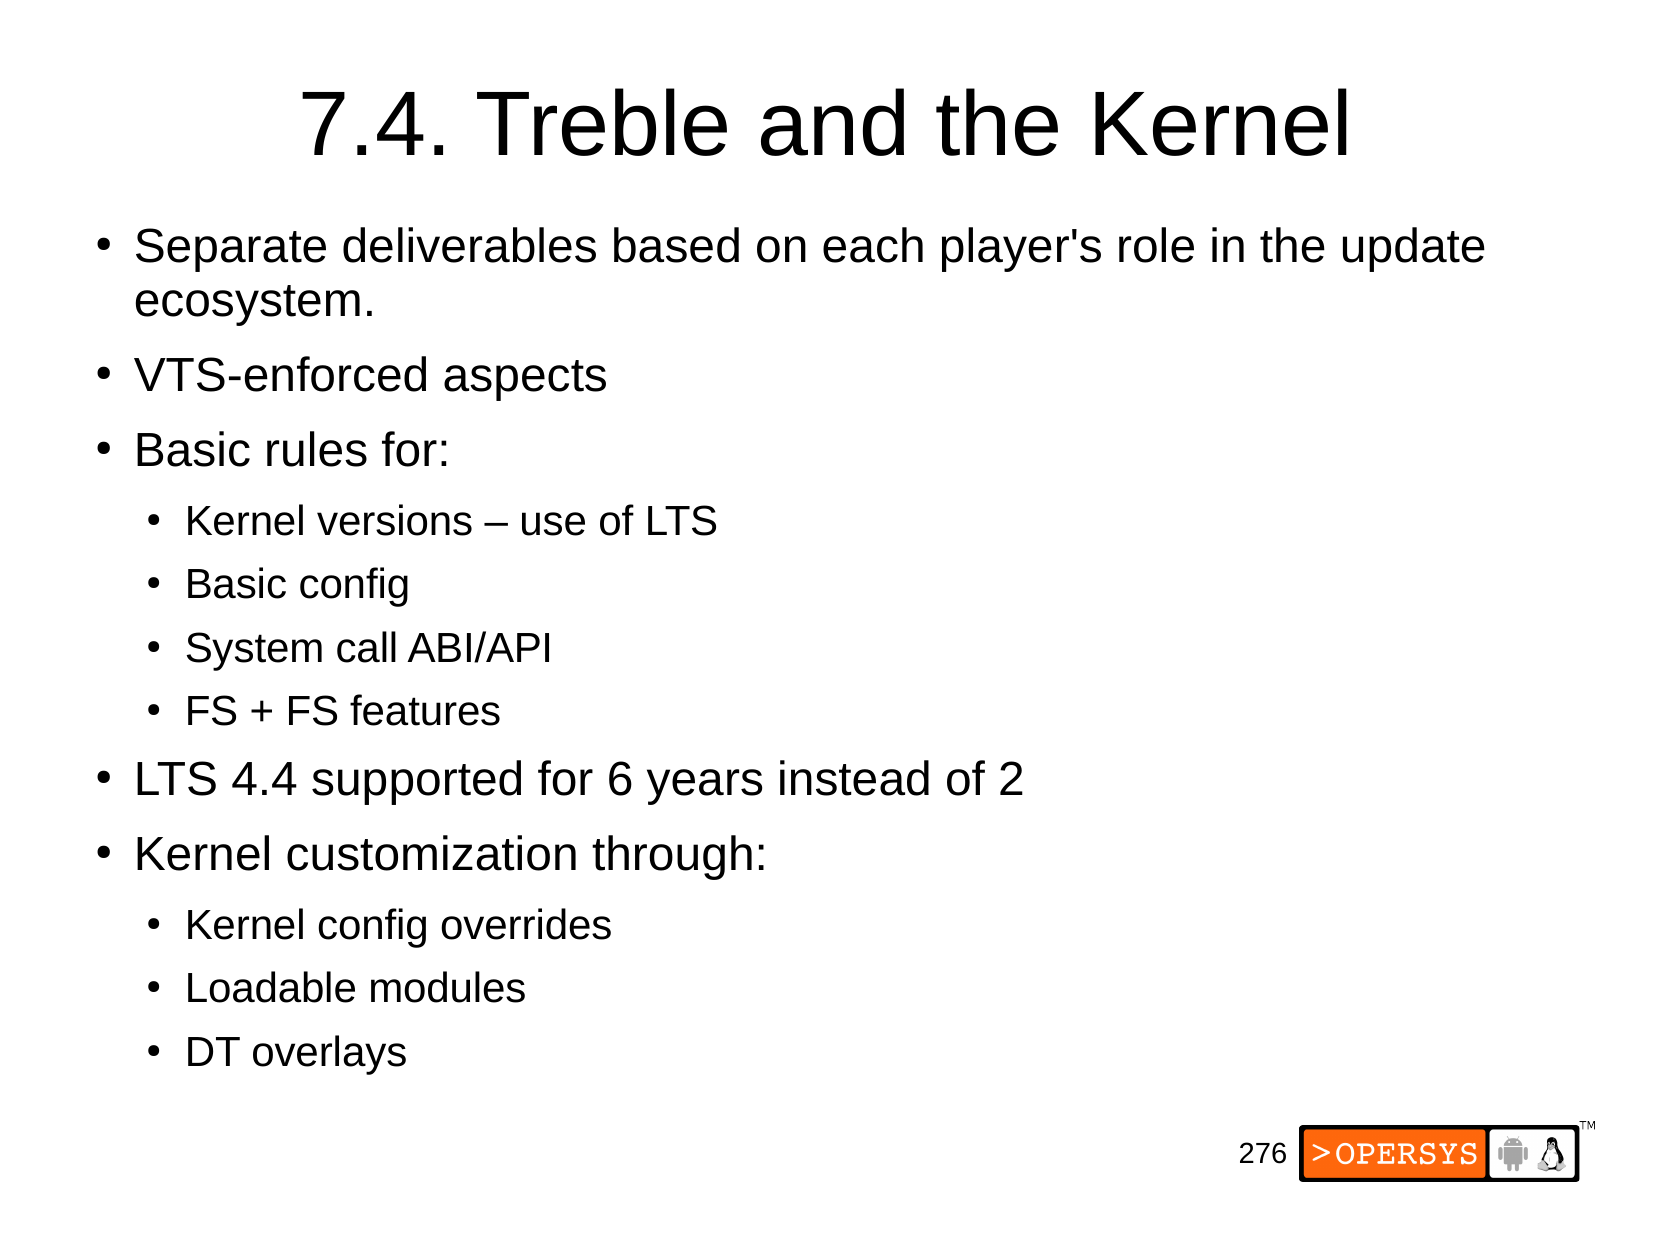

# 7.4. Treble and the Kernel
Separate deliverables based on each player's role in the update ecosystem.
VTS-enforced aspects
Basic rules for:
Kernel versions – use of LTS
Basic config
System call ABI/API
FS + FS features
LTS 4.4 supported for 6 years instead of 2
Kernel customization through:
Kernel config overrides
Loadable modules
DT overlays